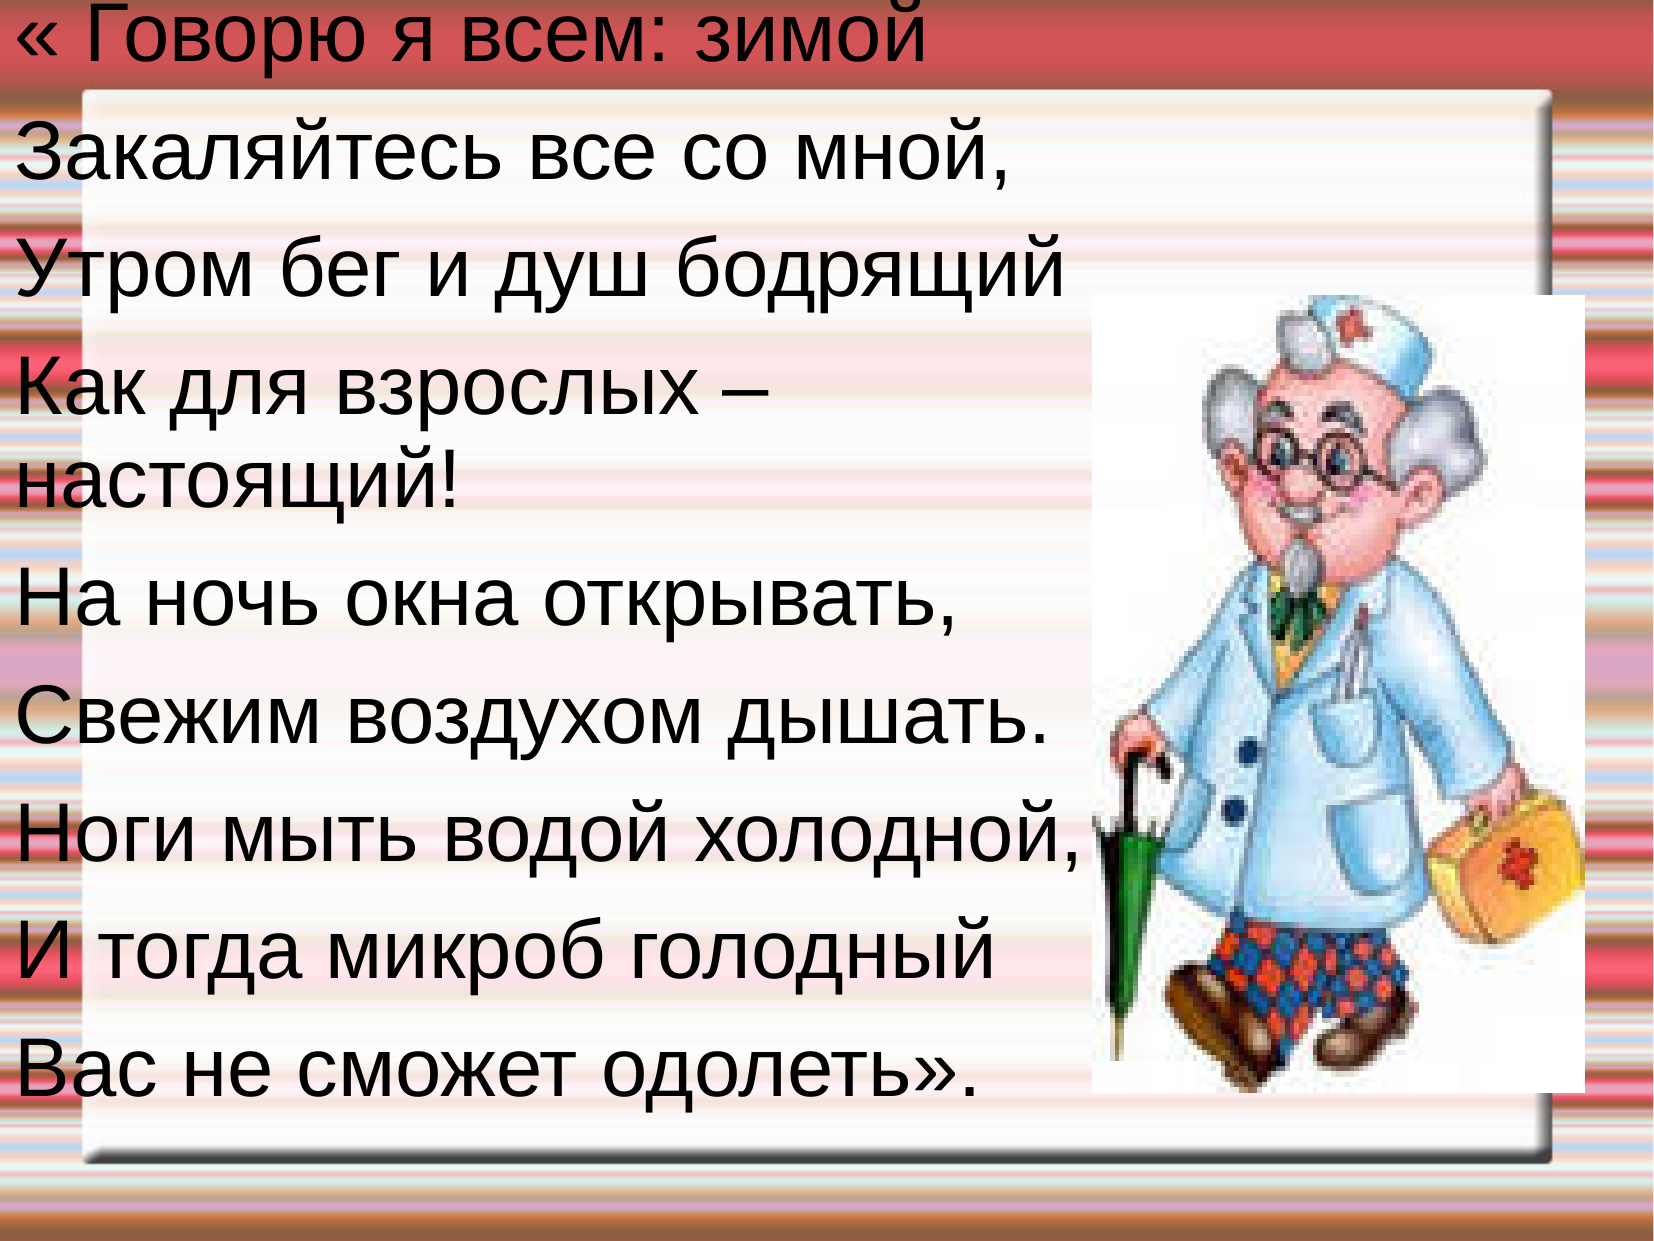

« Говорю я всем: зимой
Закаляйтесь все со мной,
Утром бег и душ бодрящий
Как для взрослых – настоящий!
На ночь окна открывать,
Свежим воздухом дышать.
Ноги мыть водой холодной,
И тогда микроб голодный
Вас не сможет одолеть».